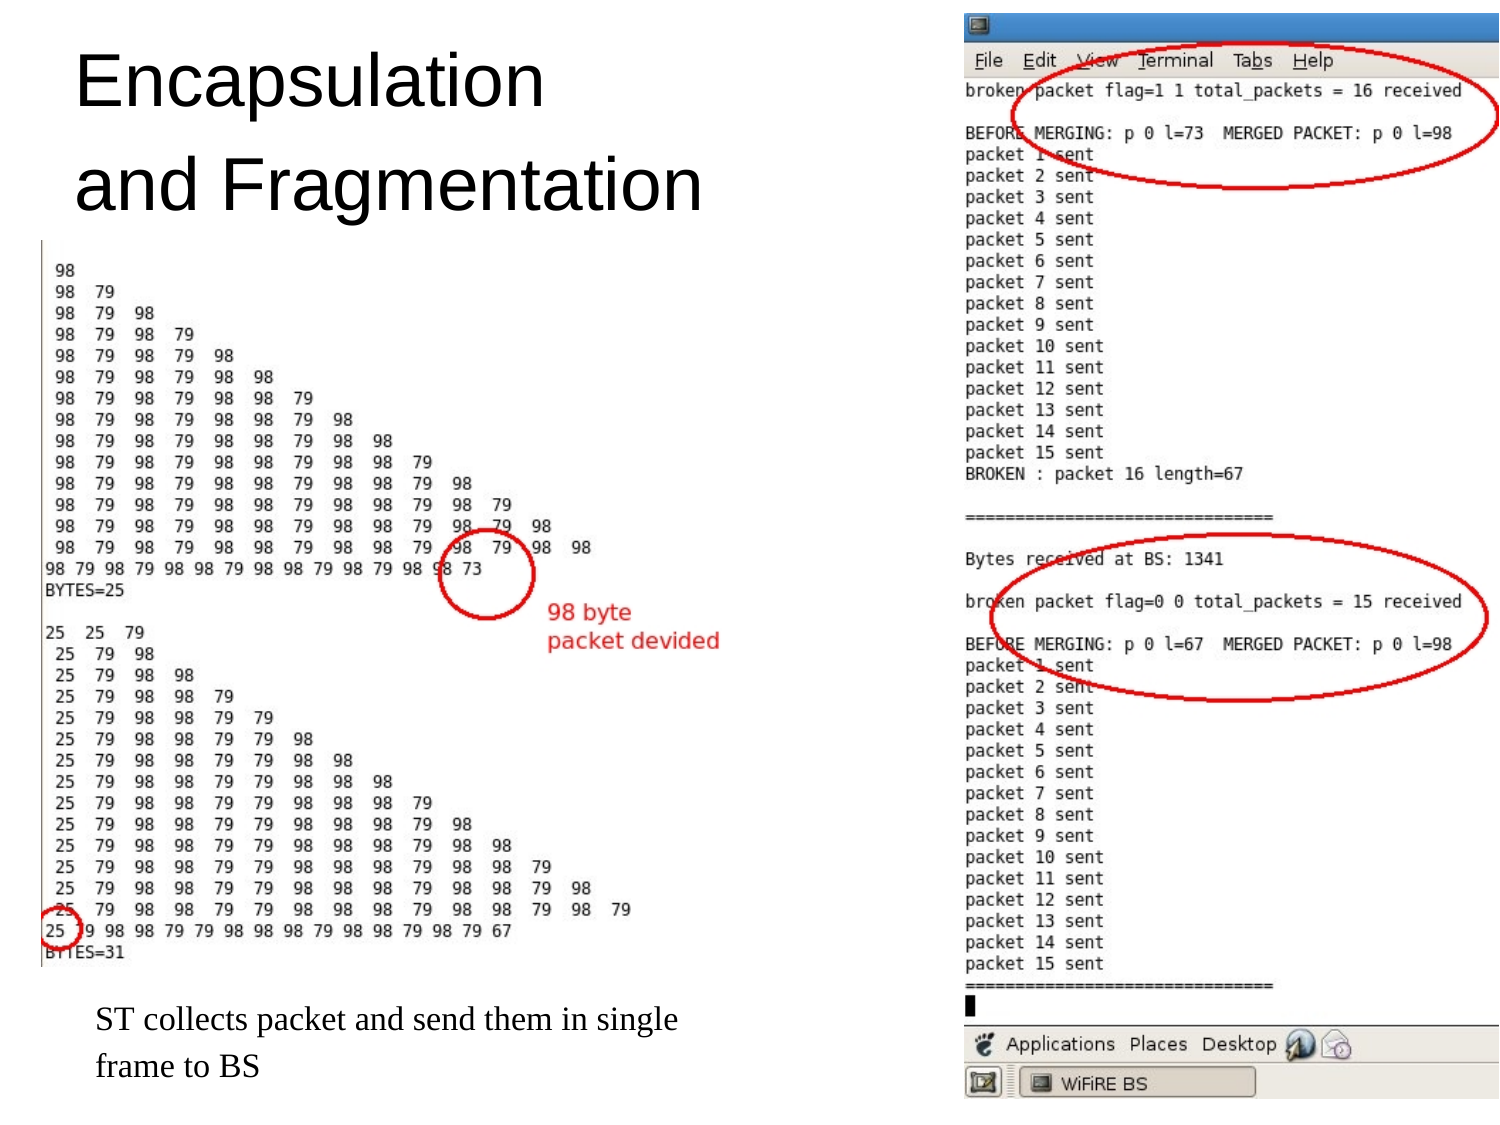

# Encapsulation and Fragmentation
ST collects packet and send them in single frame to BS